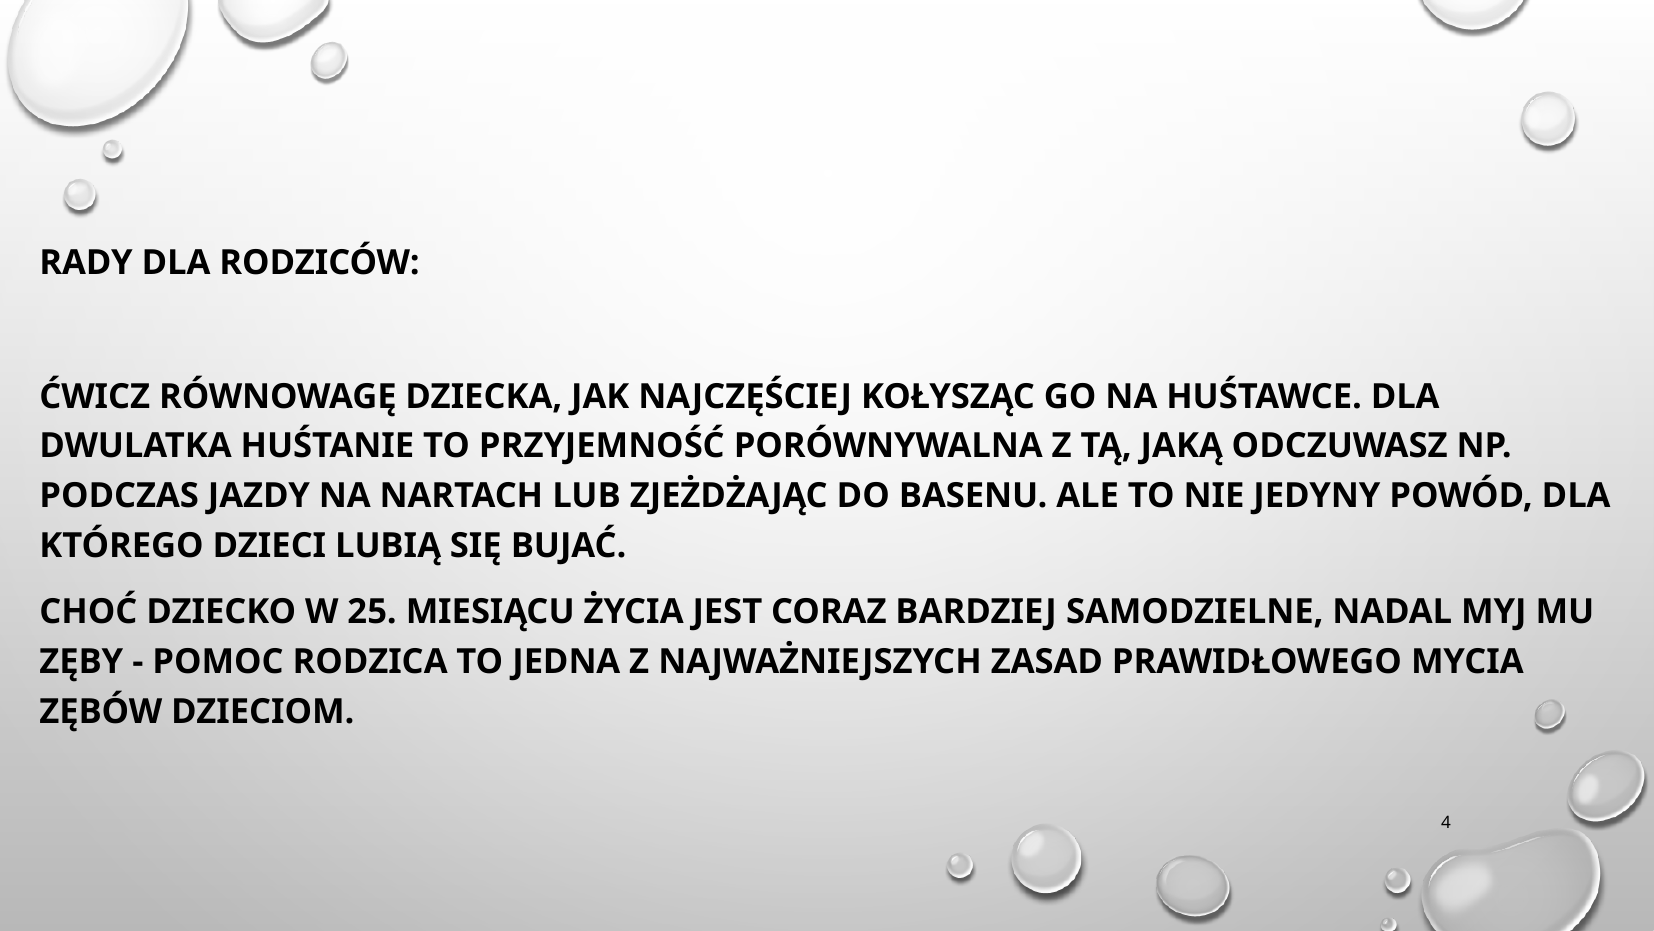

# Rady dla rodziców:
Ćwicz równowagę dziecka, jak najczęściej kołysząc go na huśtawce. Dla dwulatka huśtanie to przyjemność porównywalna z tą, jaką odczuwasz np. podczas jazdy na nartach lub zjeżdżając do basenu. Ale to nie jedyny powód, dla którego dzieci lubią się bujać.
Choć dziecko w 25. miesiącu życia jest coraz bardziej samodzielne, nadal myj mu zęby - pomoc rodzica to jedna z najważniejszych zasad prawidłowego mycia zębów dzieciom.
3